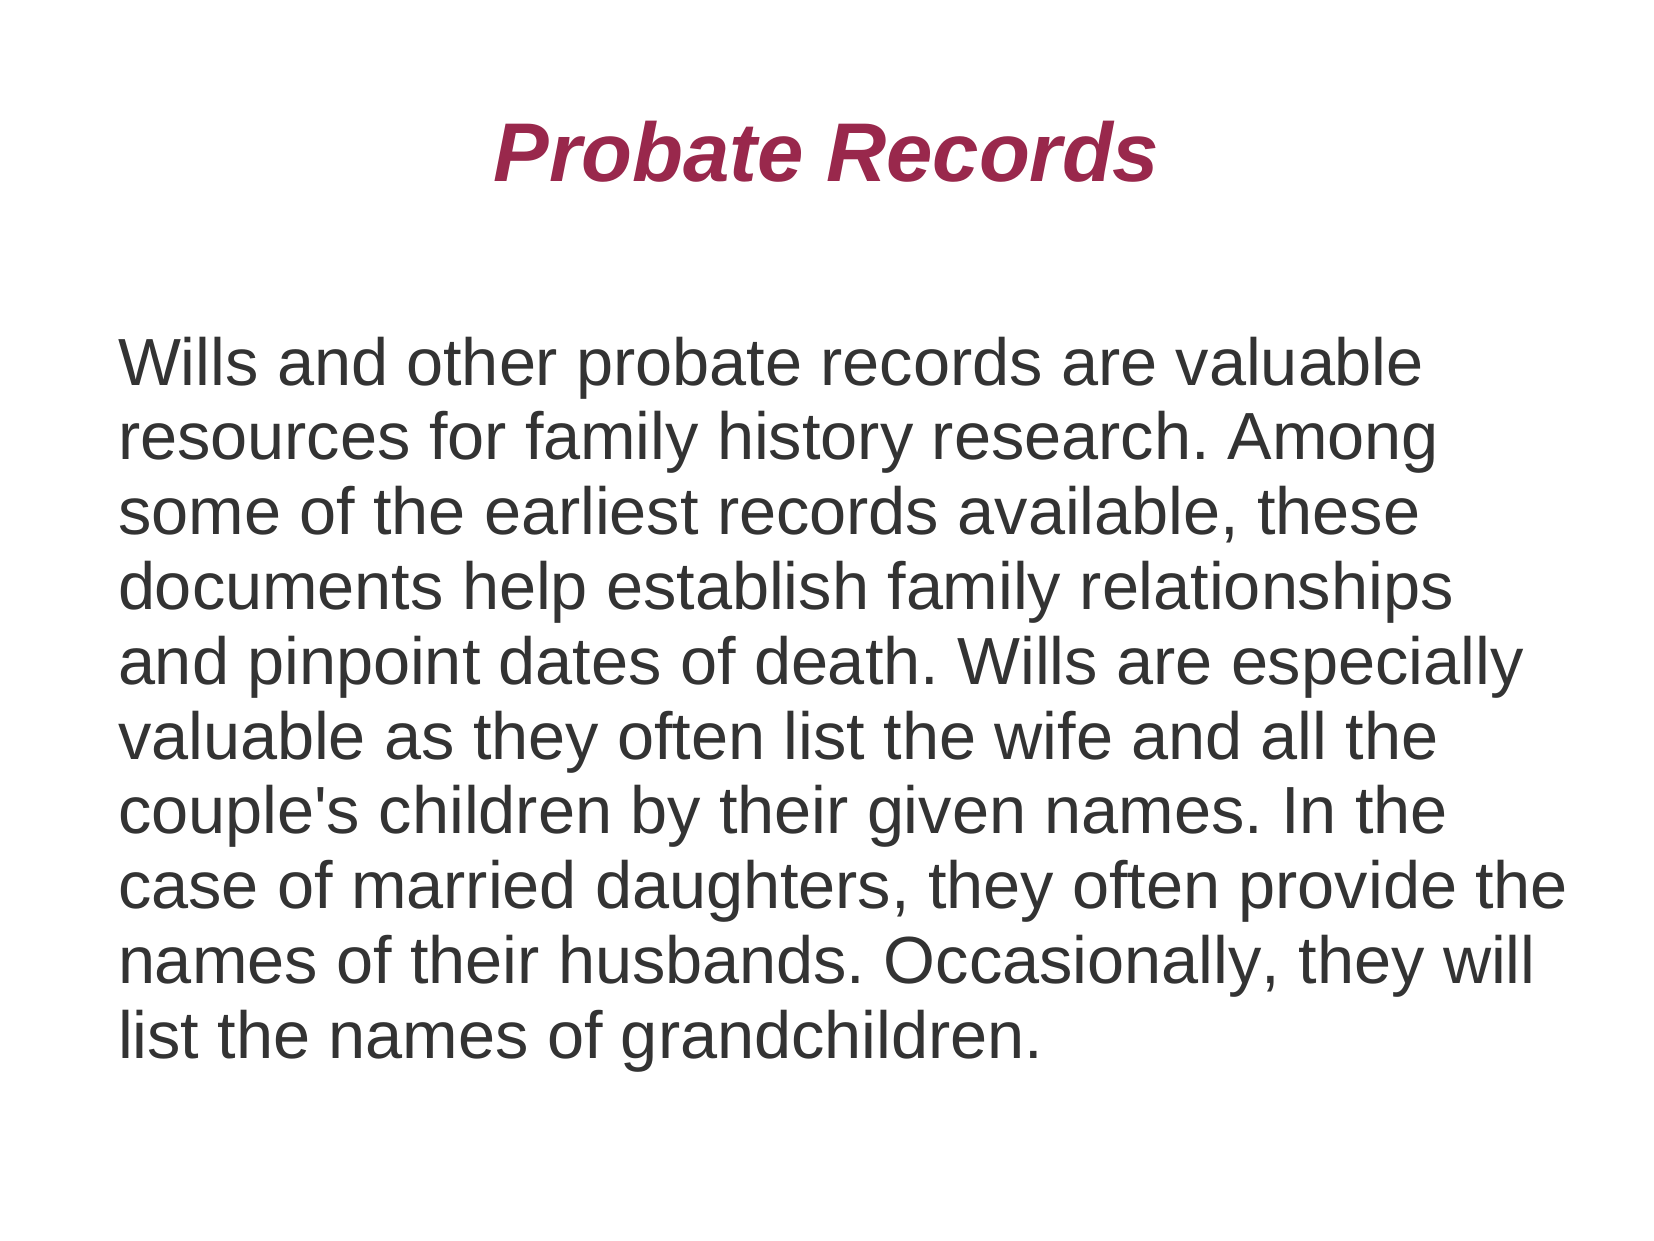

# Probate Records
Wills and other probate records are valuable resources for family history research. Among some of the earliest records available, these documents help establish family relationships and pinpoint dates of death. Wills are especially valuable as they often list the wife and all the couple's children by their given names. In the case of married daughters, they often provide the names of their husbands. Occasionally, they will list the names of grandchildren.